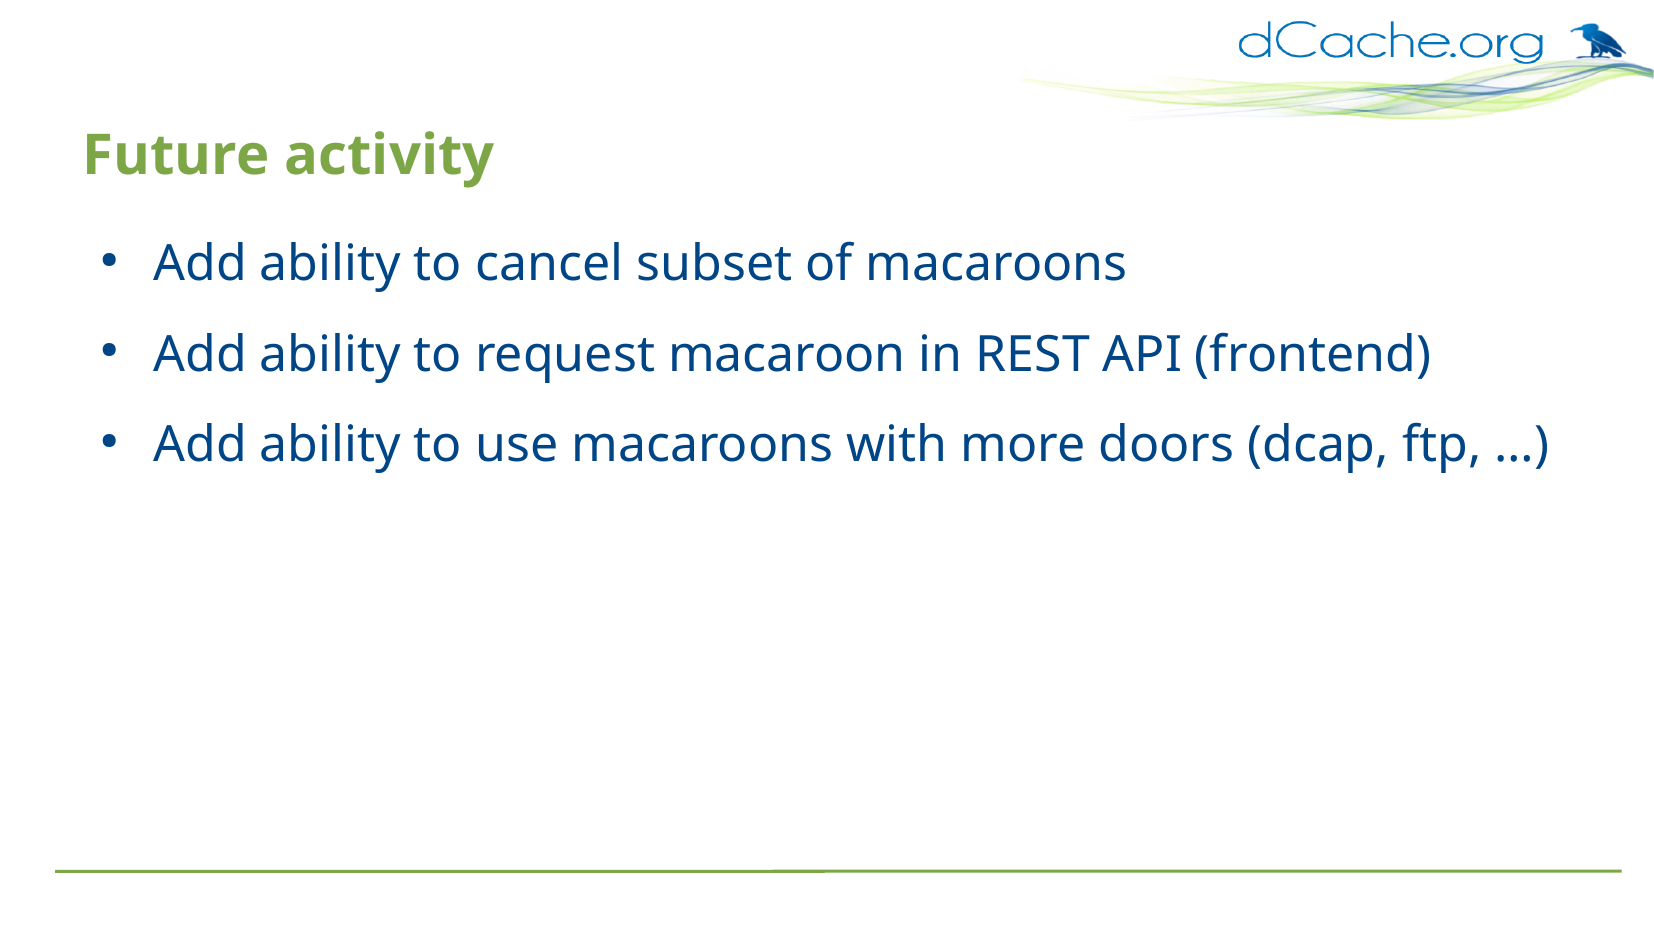

# Future activity
Add ability to cancel subset of macaroons
Add ability to request macaroon in REST API (frontend)
Add ability to use macaroons with more doors (dcap, ftp, …)